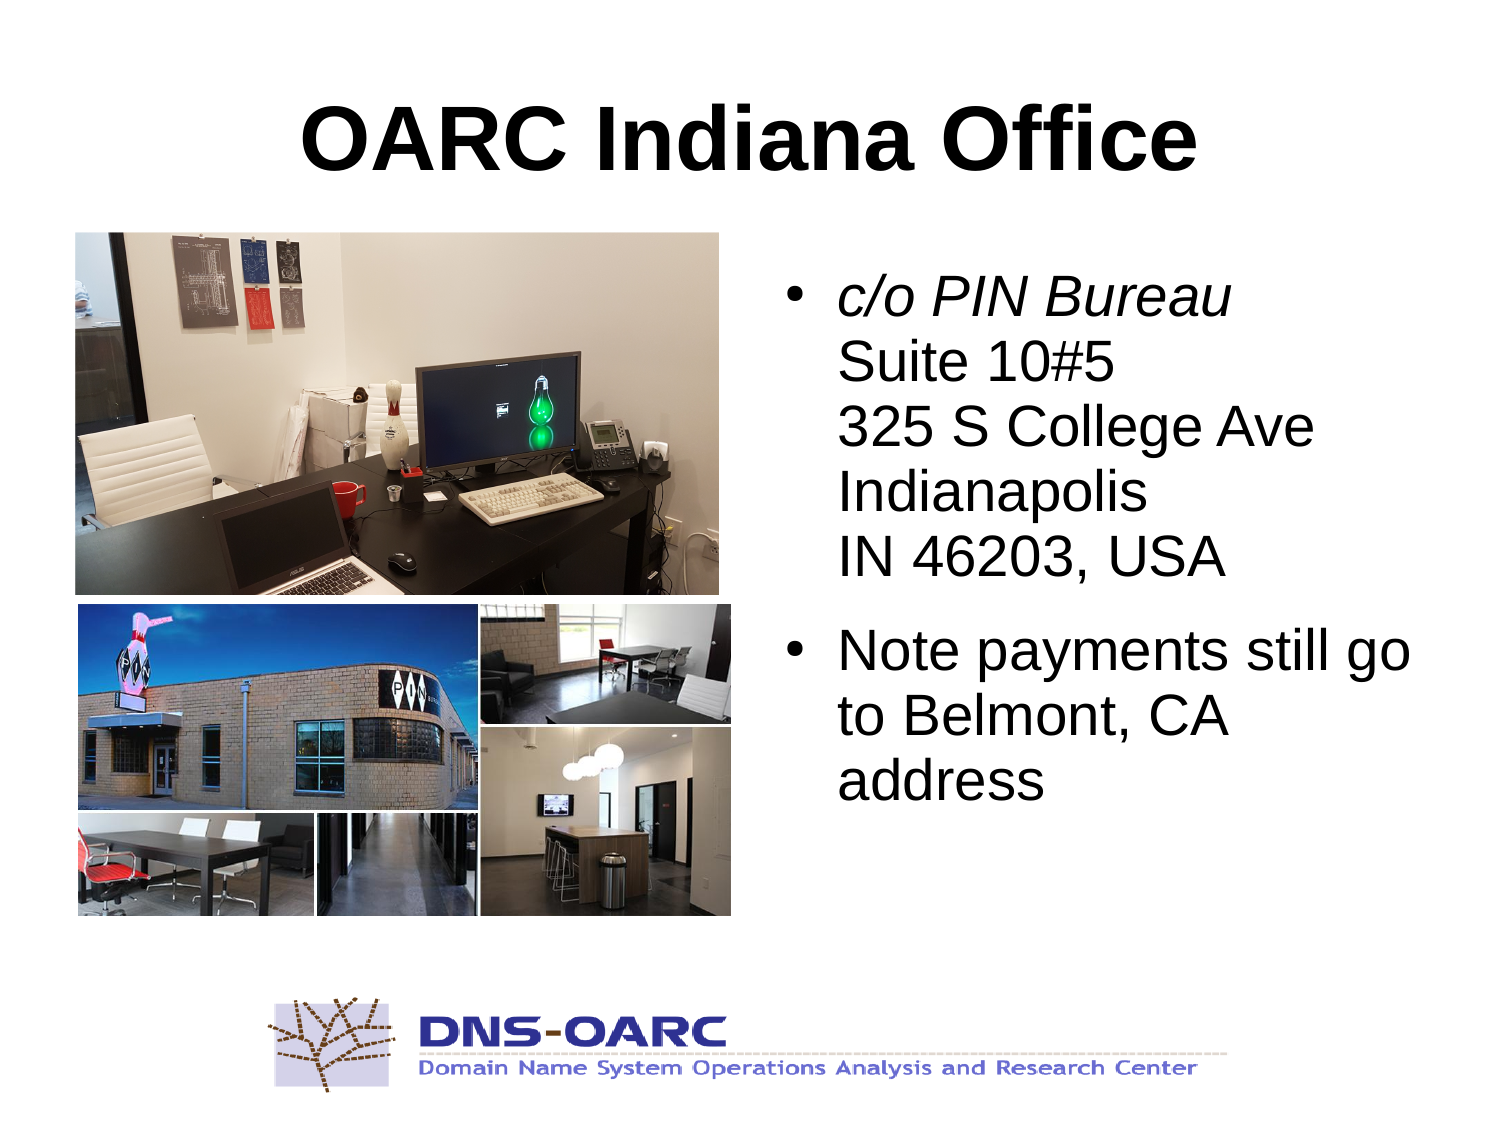

# OARC Indiana Office
c/o PIN Bureau
Suite 10#5
325 S College Ave
Indianapolis
IN 46203, USA
Note payments still go to Belmont, CA address